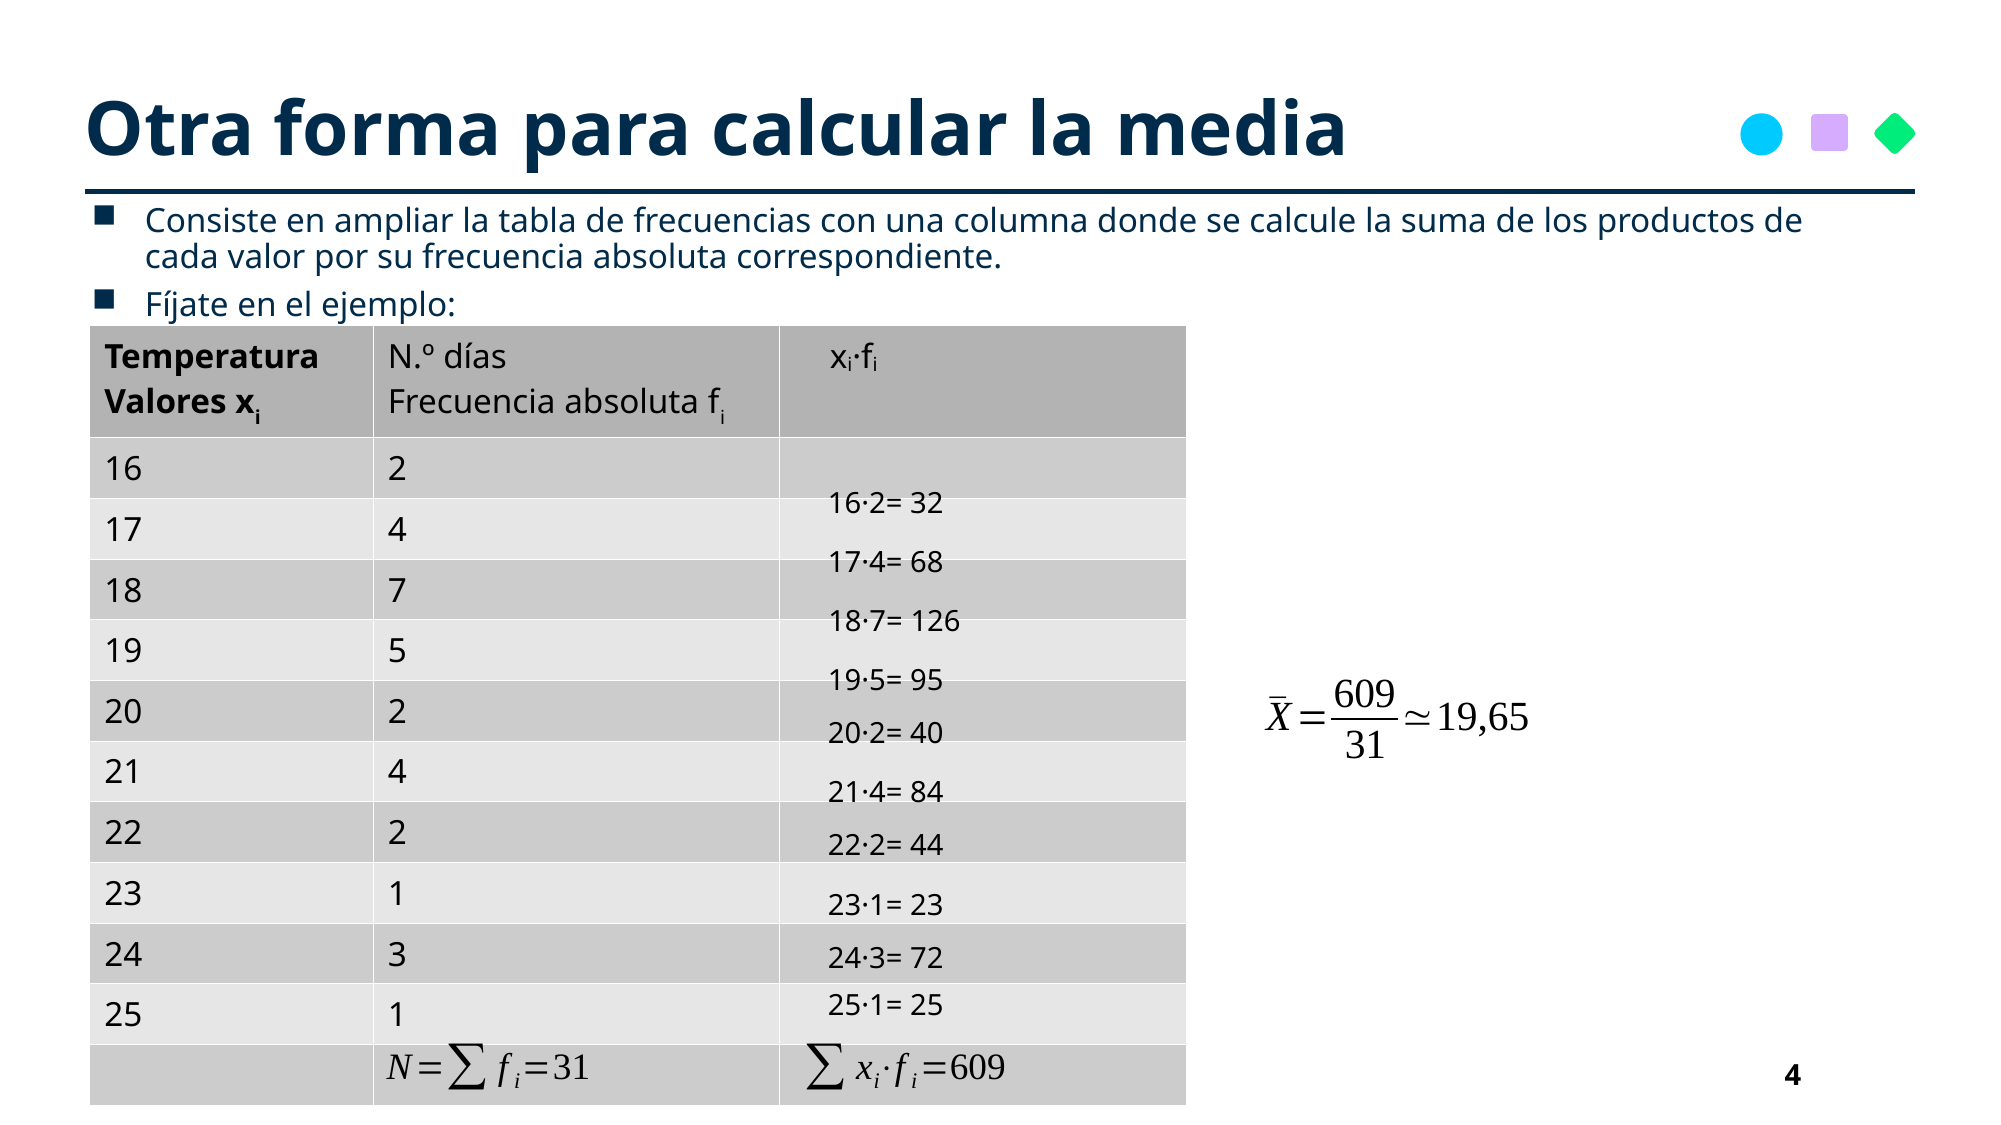

# Otra forma para calcular la media
Consiste en ampliar la tabla de frecuencias con una columna donde se calcule la suma de los productos de cada valor por su frecuencia absoluta correspondiente.
Fíjate en el ejemplo:
| Temperatura Valores xi | N.º días Frecuencia absoluta fi | xi·fi |
| --- | --- | --- |
| 16 | 2 | |
| 17 | 4 | |
| 18 | 7 | |
| 19 | 5 | |
| 20 | 2 | |
| 21 | 4 | |
| 22 | 2 | |
| 23 | 1 | |
| 24 | 3 | |
| 25 | 1 | |
| | | |
16·2= 32
17·4= 68
18·7= 126
19·5= 95
20·2= 40
21·4= 84
22·2= 44
23·1= 23
24·3= 72
25·1= 25